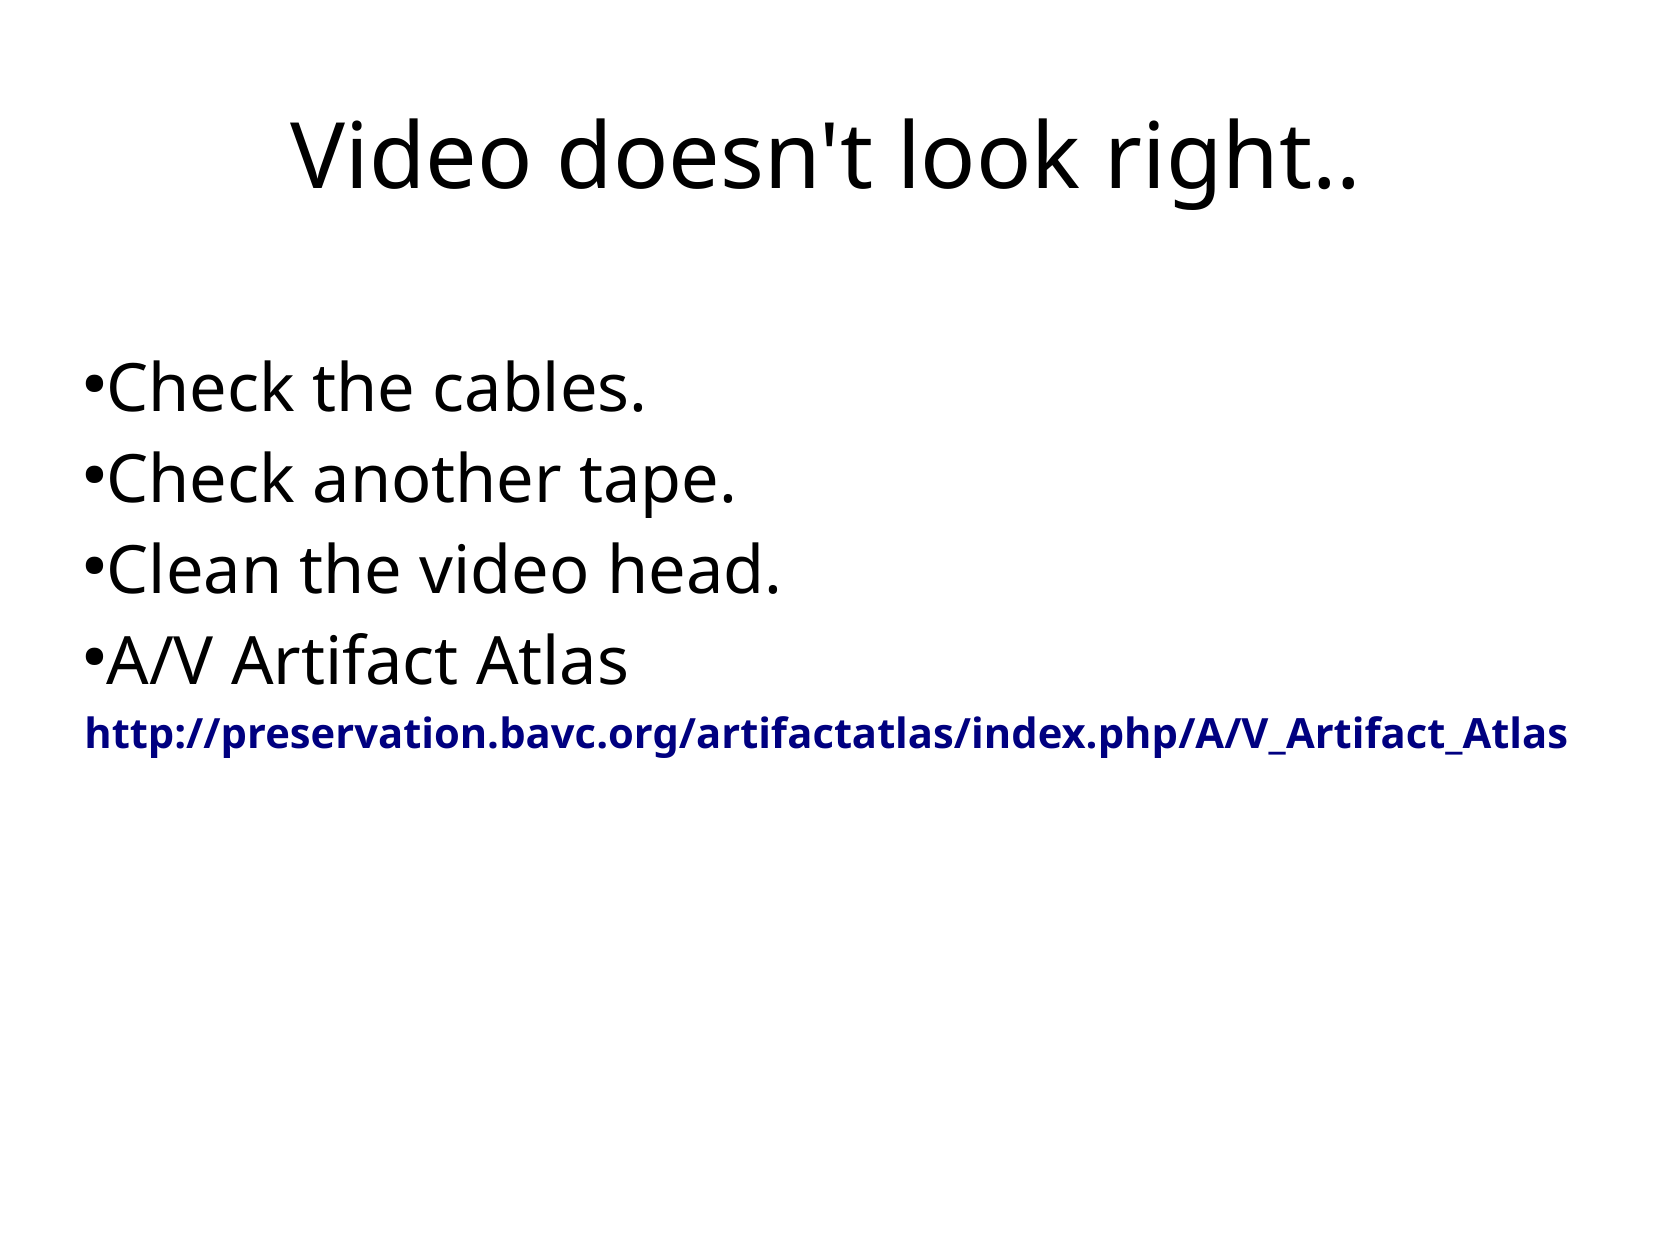

# Check the cables.
Check another tape.
Clean the video head.
A/V Artifact Atlas
http://preservation.bavc.org/artifactatlas/index.php/A/V_Artifact_Atlas
Video doesn't look right..